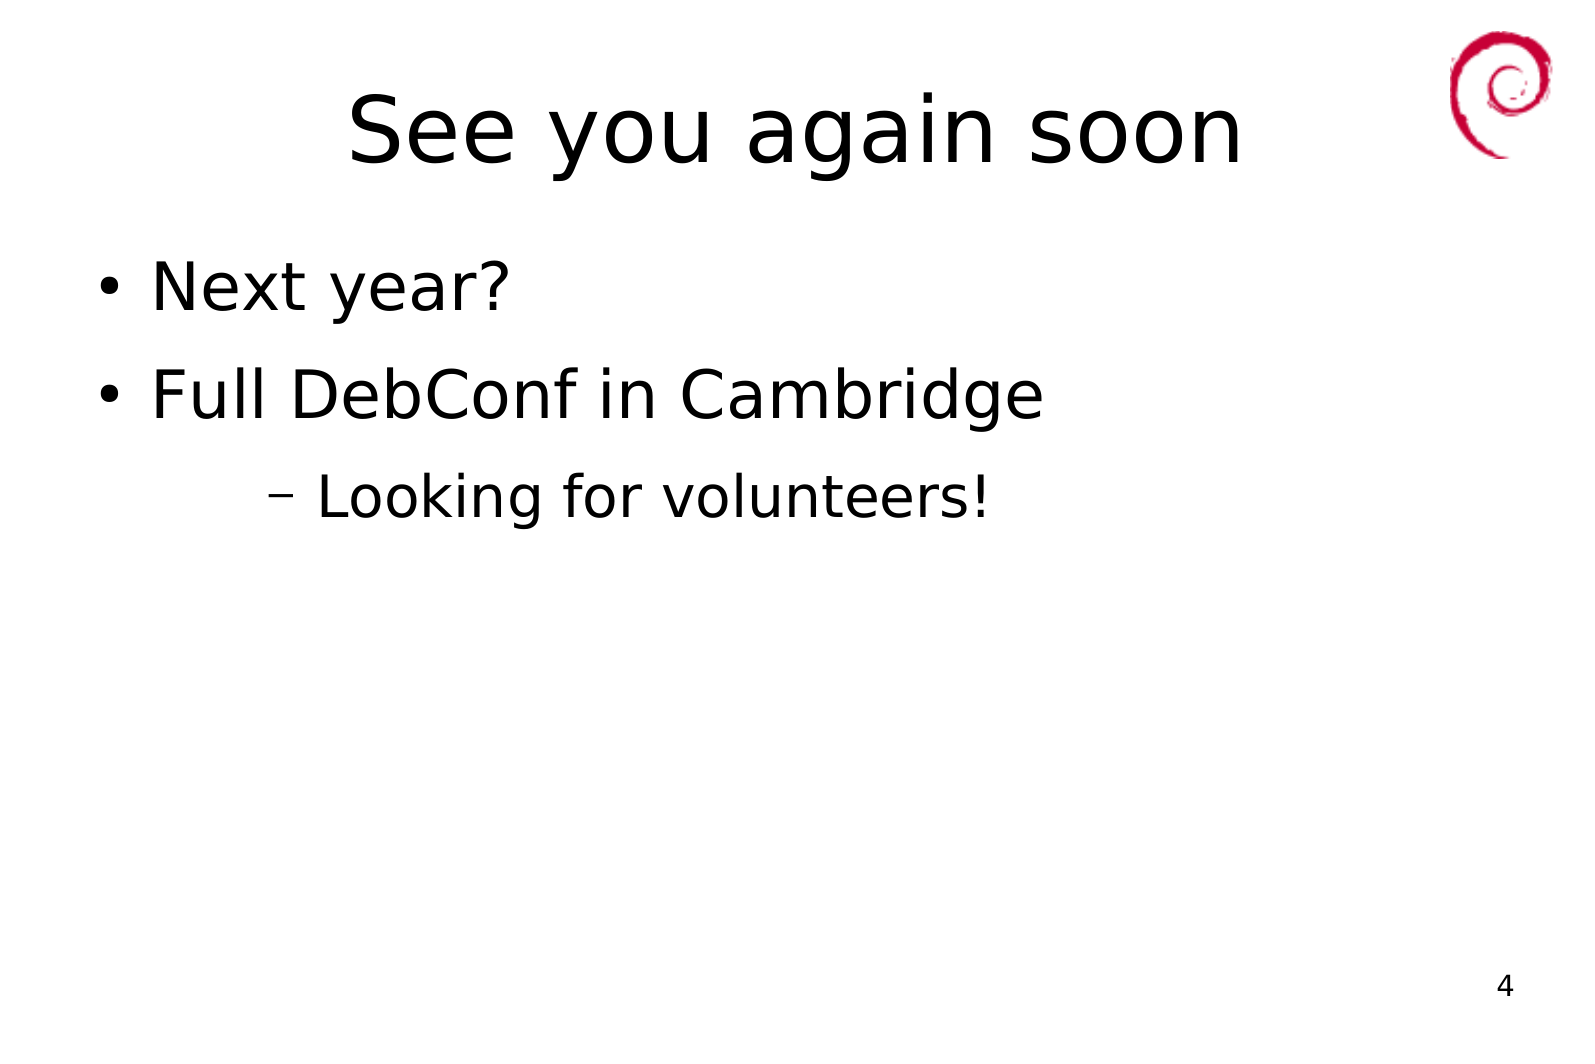

# See you again soon
Next year?
Full DebConf in Cambridge
Looking for volunteers!
4